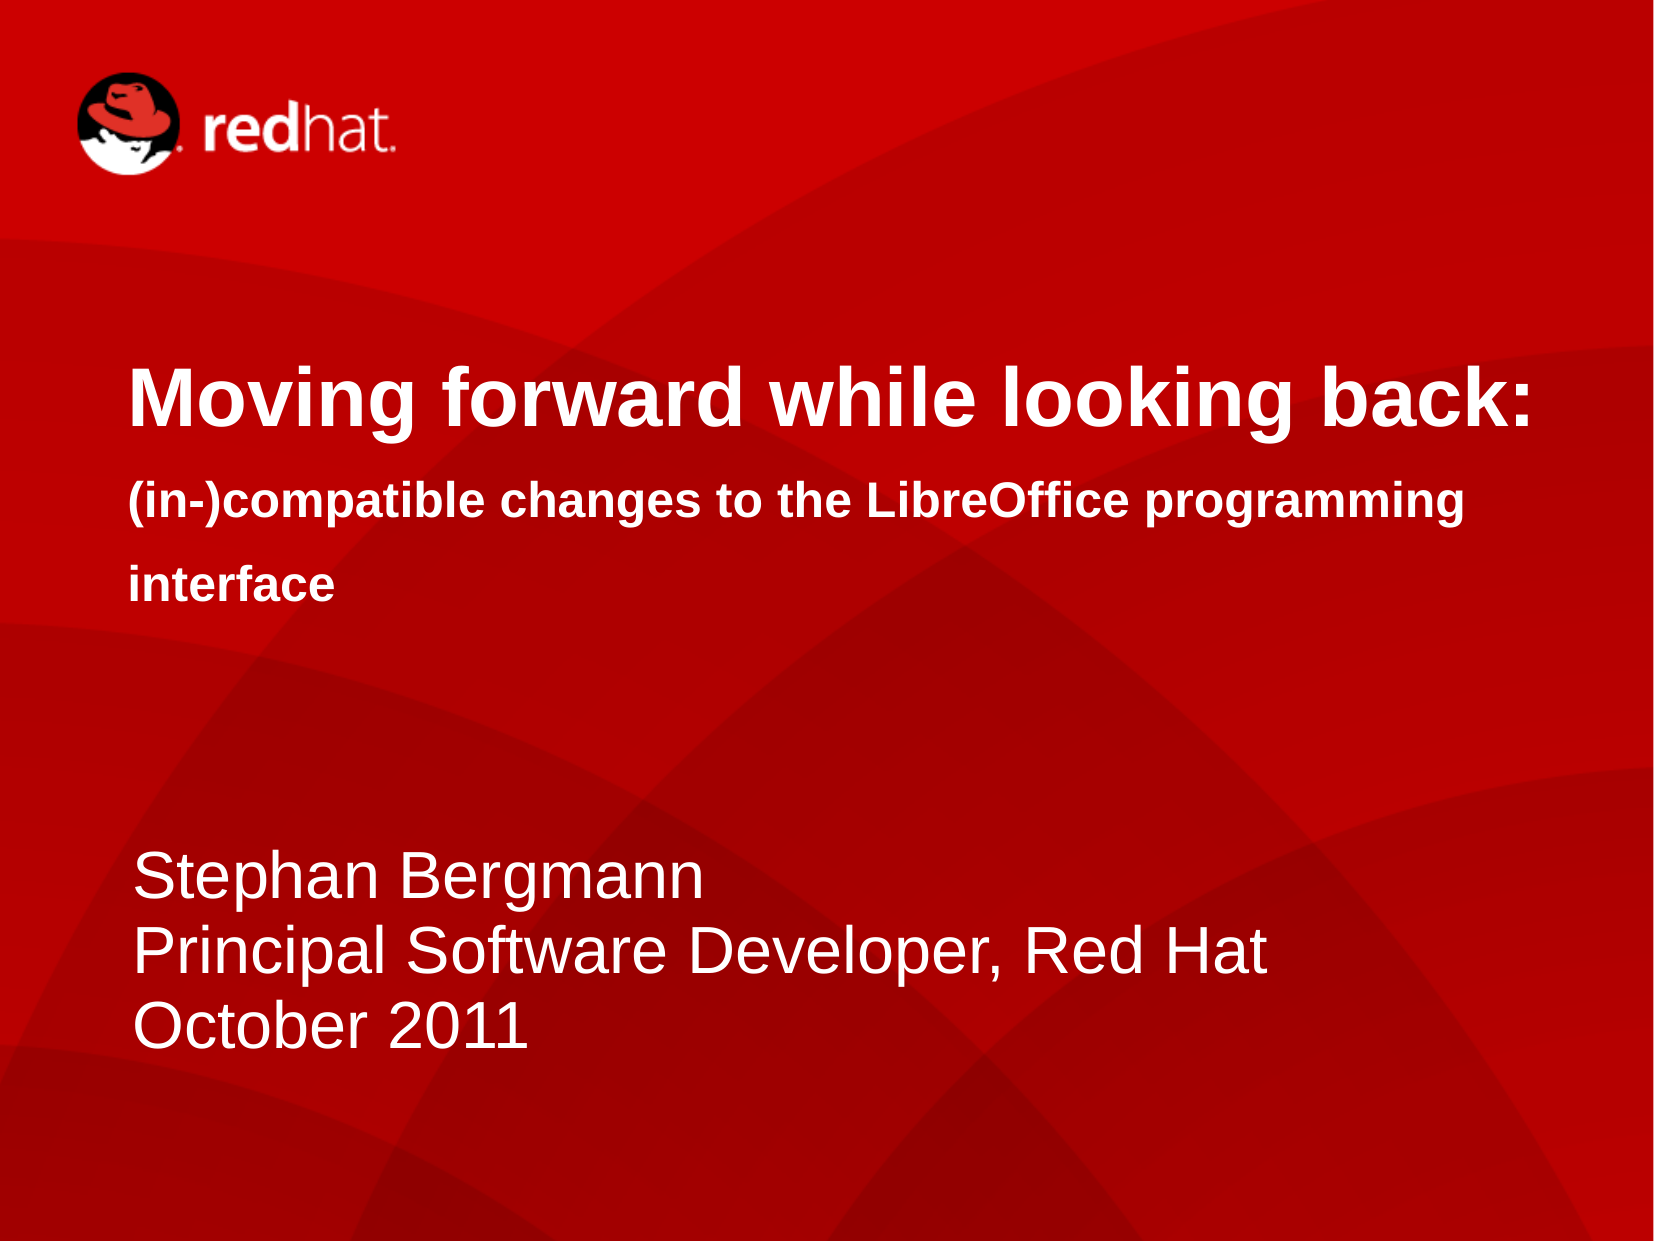

Moving forward while looking back:(in-)compatible changes to the LibreOffice programming interface
Stephan Bergmann
Principal Software Developer, Red Hat
October 2011